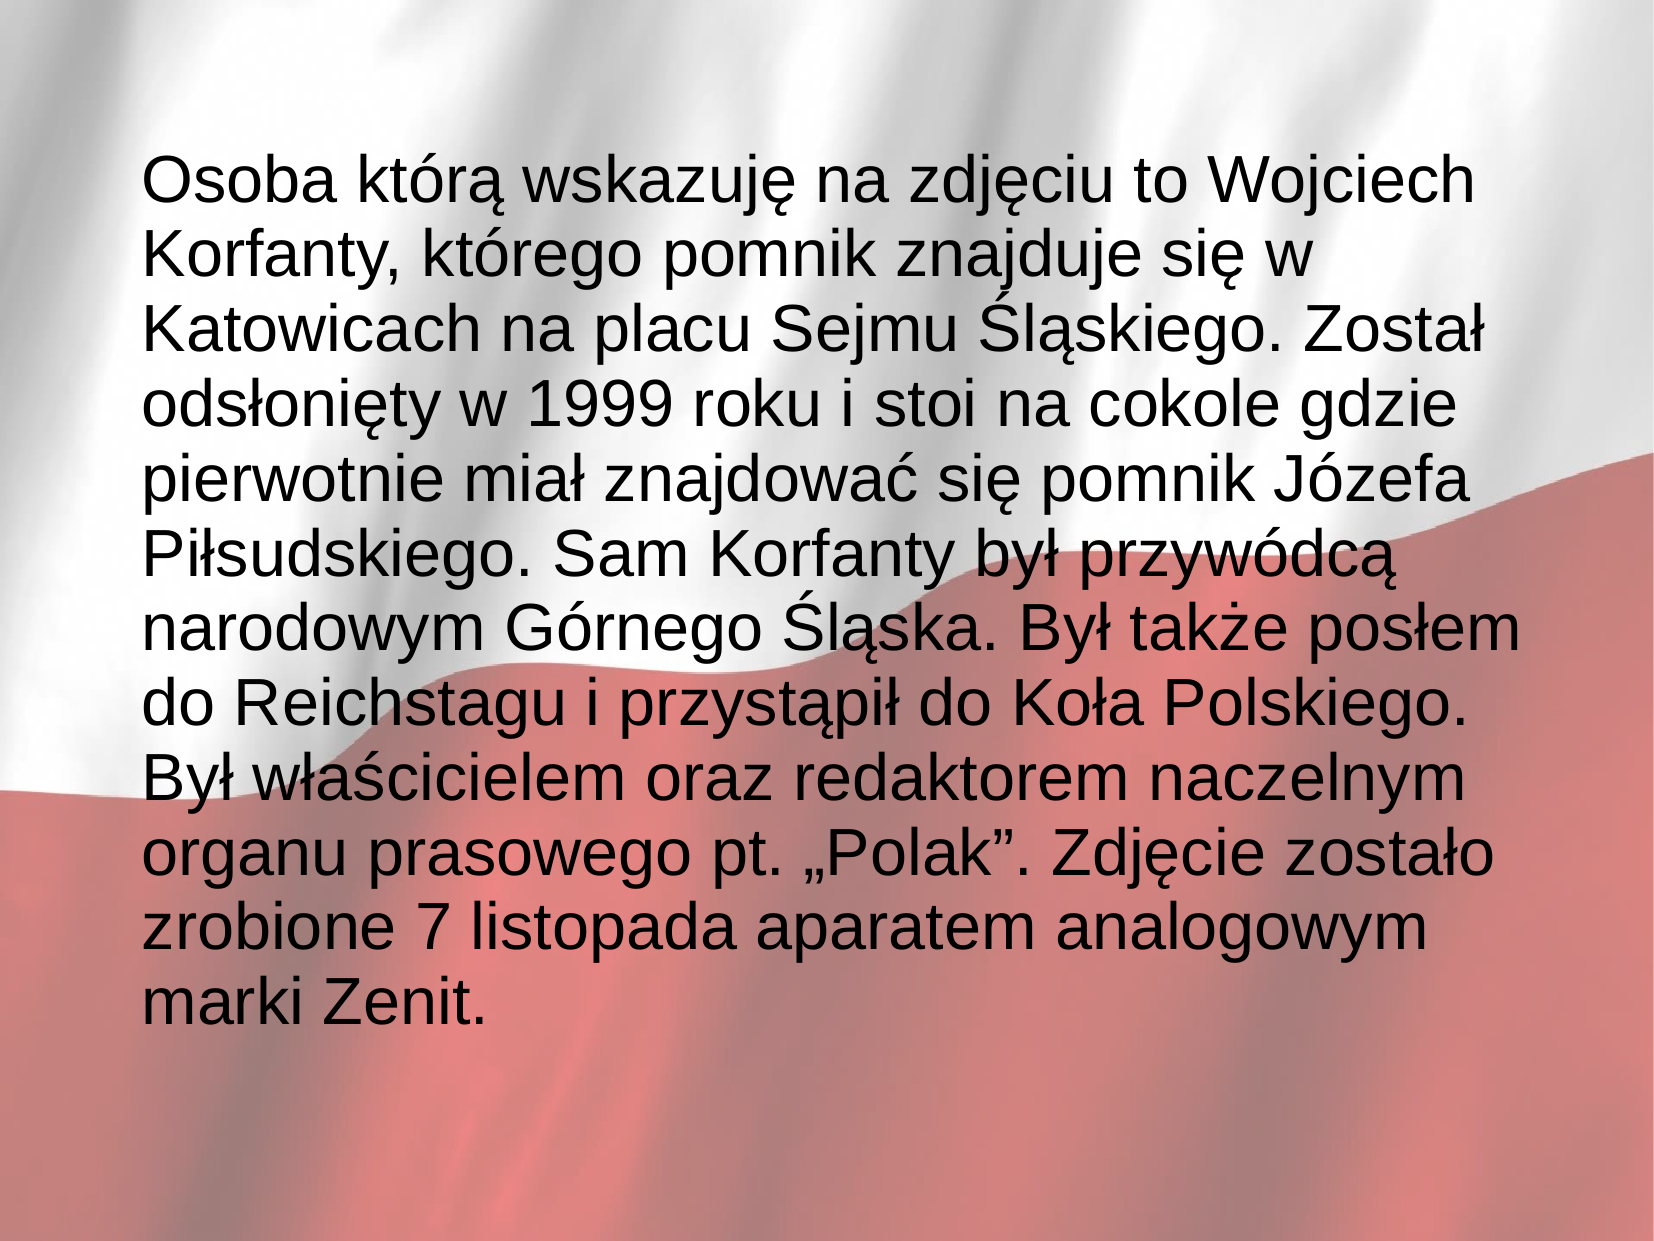

# Osoba którą wskazuję na zdjęciu to Wojciech Korfanty, którego pomnik znajduje się w Katowicach na placu Sejmu Śląskiego. Został odsłonięty w 1999 roku i stoi na cokole gdzie pierwotnie miał znajdować się pomnik Józefa Piłsudskiego. Sam Korfanty był przywódcą narodowym Górnego Śląska. Był także posłem do Reichstagu i przystąpił do Koła Polskiego. Był właścicielem oraz redaktorem naczelnym organu prasowego pt. „Polak”. Zdjęcie zostało zrobione 7 listopada aparatem analogowym marki Zenit.